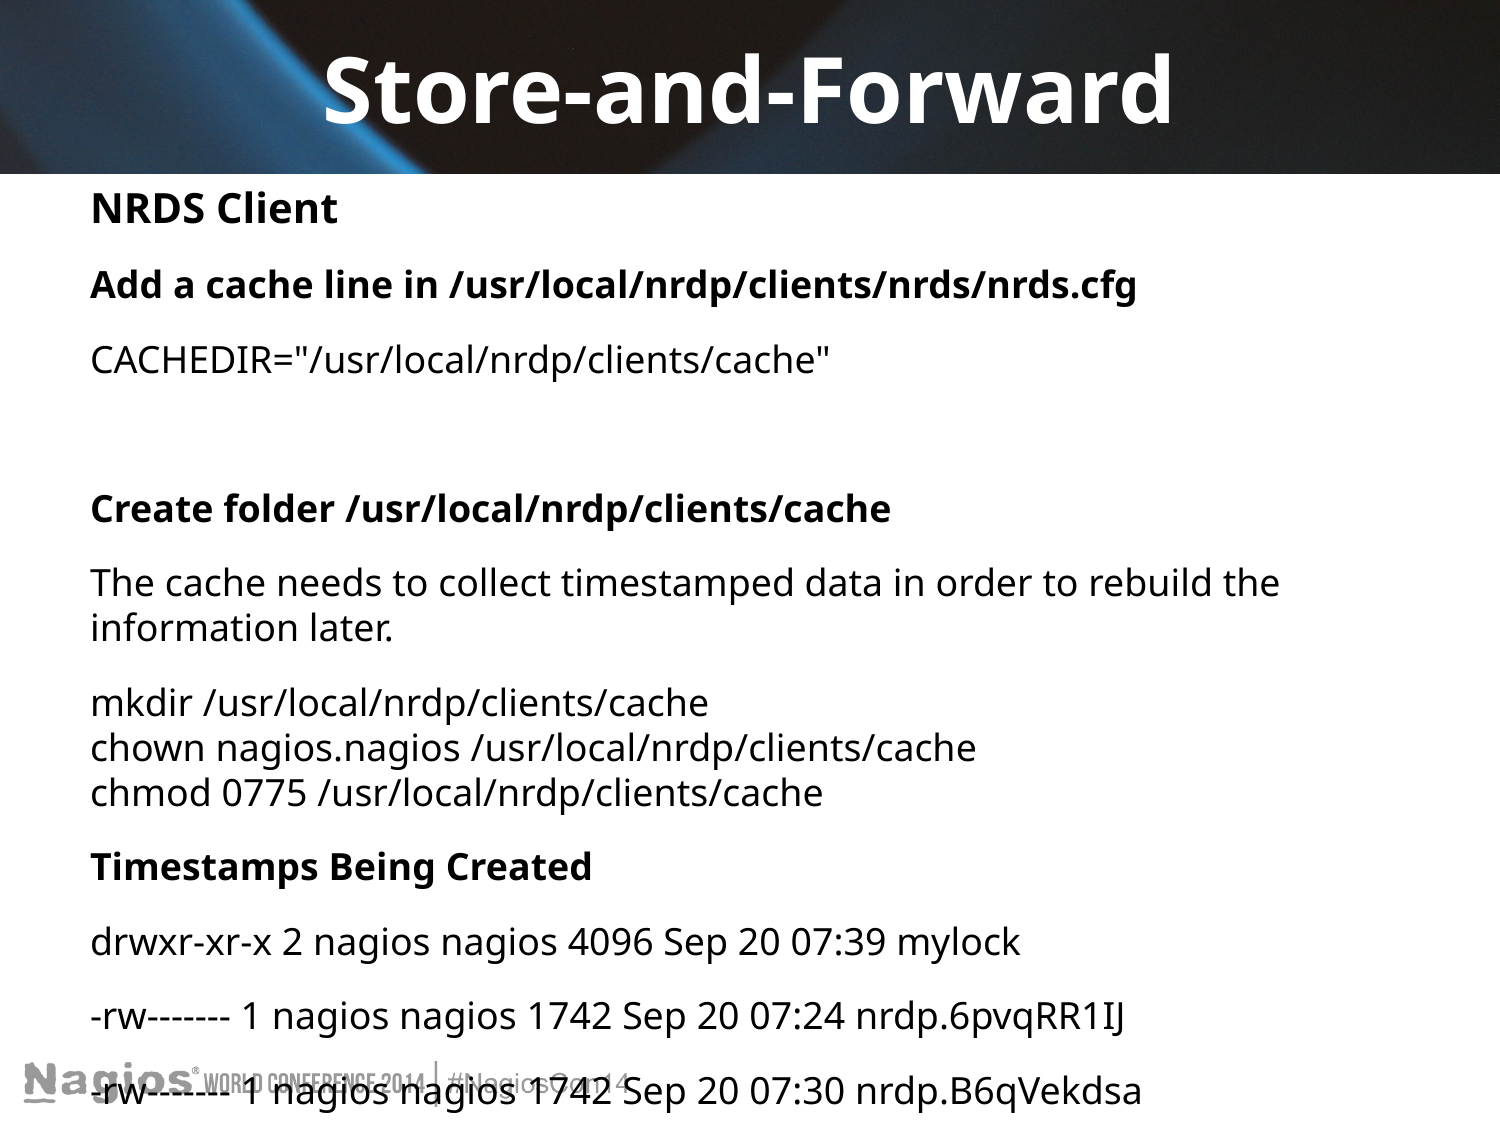

# Store-and-Forward
NRDS Client
Add a cache line in /usr/local/nrdp/clients/nrds/nrds.cfg
CACHEDIR="/usr/local/nrdp/clients/cache"
Create folder /usr/local/nrdp/clients/cache
The cache needs to collect timestamped data in order to rebuild the information later.
mkdir /usr/local/nrdp/clients/cache
chown nagios.nagios /usr/local/nrdp/clients/cache
chmod 0775 /usr/local/nrdp/clients/cache
Timestamps Being Created
drwxr-xr-x 2 nagios nagios 4096 Sep 20 07:39 mylock
-rw------- 1 nagios nagios 1742 Sep 20 07:24 nrdp.6pvqRR1IJ
-rw------- 1 nagios nagios 1742 Sep 20 07:30 nrdp.B6qVekdsa
-rw------- 1 nagios nagios 1742 Sep 20 07:36 nrdp.biayklzbM
-rw------- 1 nagios nagios 1742 Sep 20 07:33 nrdp.CuPu74NX6